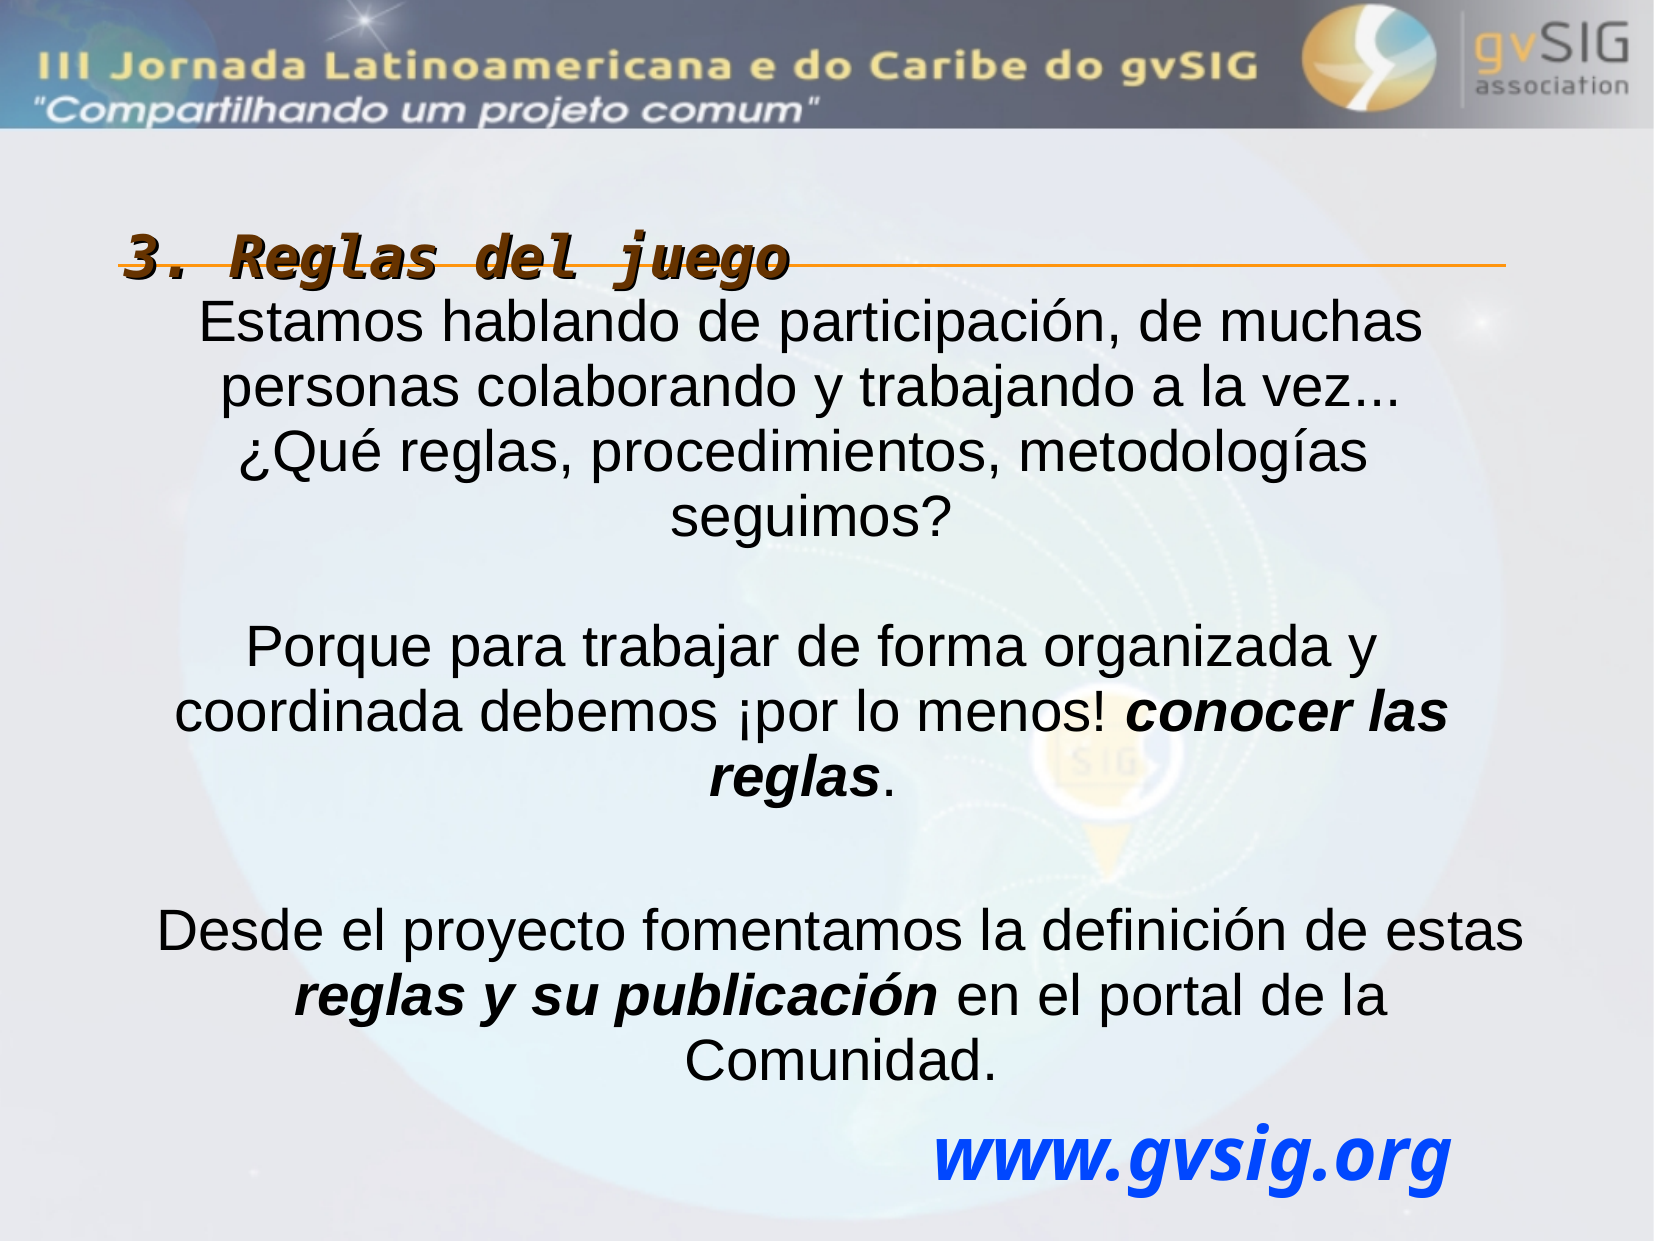

3. Reglas del juego
# Estamos hablando de participación, de muchas personas colaborando y trabajando a la vez... ¿Qué reglas, procedimientos, metodologías seguimos? Porque para trabajar de forma organizada y coordinada debemos ¡por lo menos! conocer las reglas.
Desde el proyecto fomentamos la definición de estas reglas y su publicación en el portal de la Comunidad.
www.gvsig.org